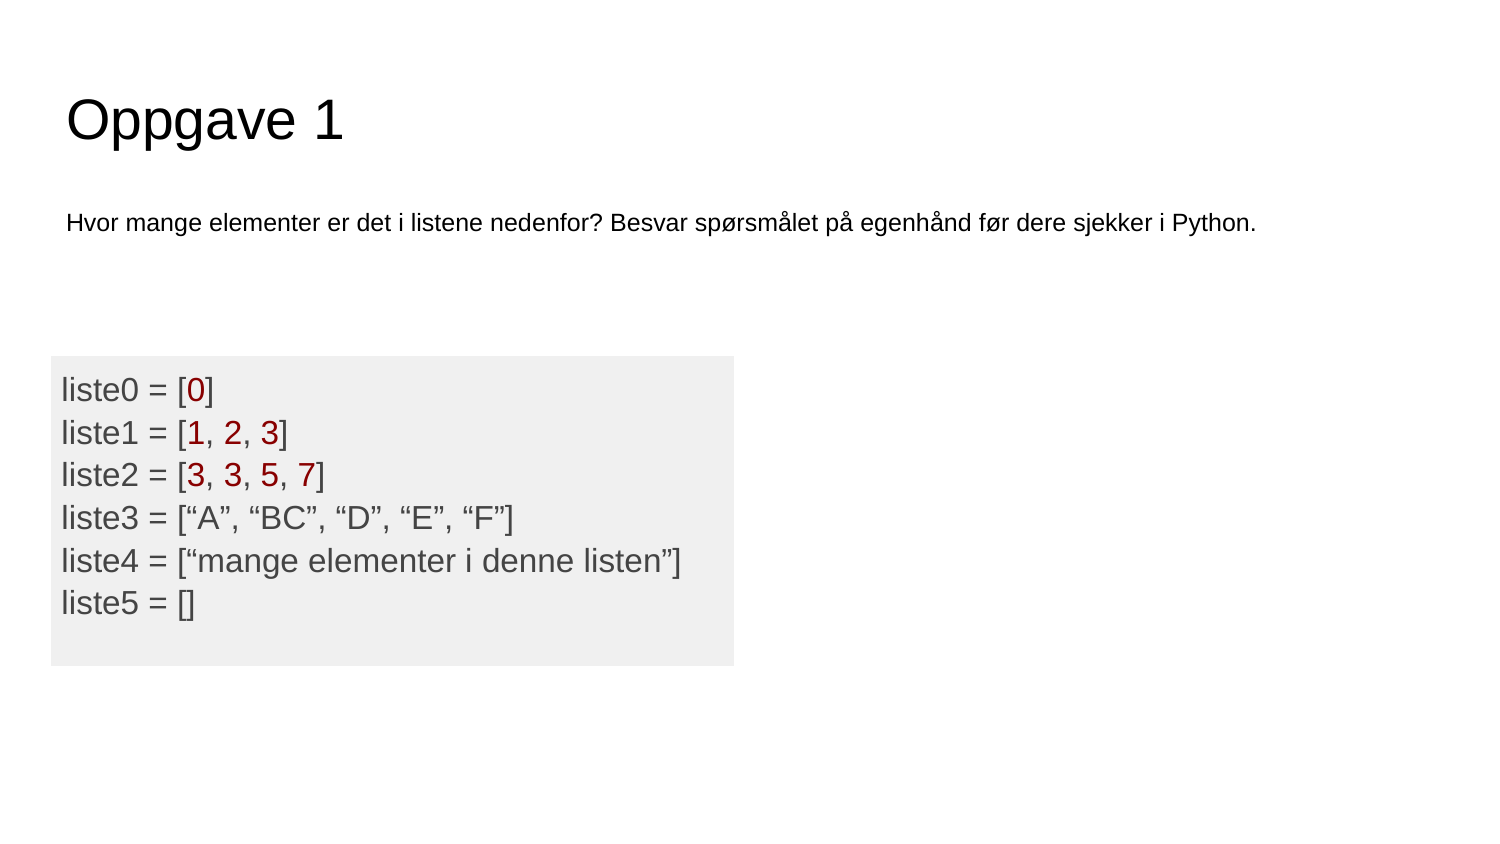

# Oppgave 1
Hvor mange elementer er det i listene nedenfor? Besvar spørsmålet på egenhånd før dere sjekker i Python.
| liste0 = [0] liste1 = [1, 2, 3] liste2 = [3, 3, 5, 7] liste3 = [“A”, “BC”, “D”, “E”, “F”] liste4 = [“mange elementer i denne listen”] liste5 = [] |
| --- |